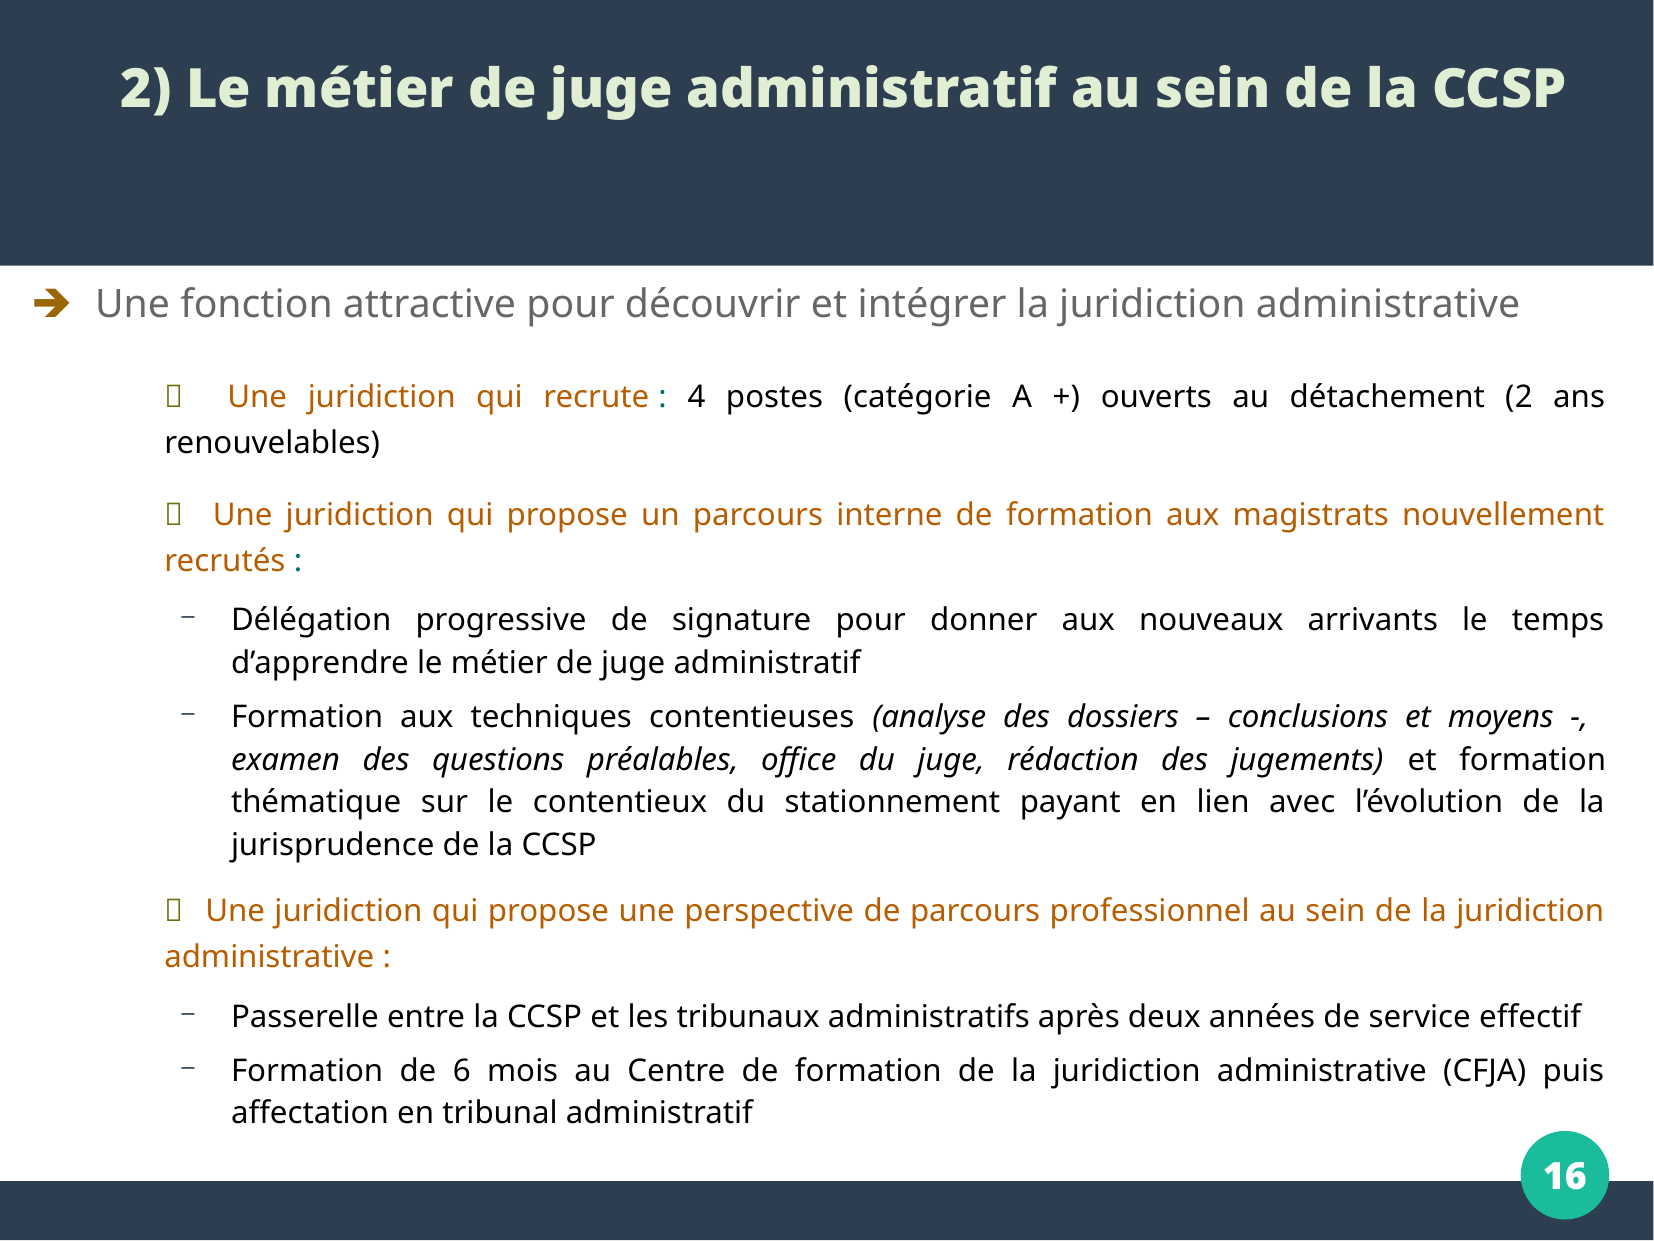

# 2) Le métier de juge administratif au sein de la CCSP
  Une fonction attractive pour découvrir et intégrer la juridiction administrative
 Une juridiction qui recrute : 4 postes (catégorie A +) ouverts au détachement (2 ans renouvelables)
 Une juridiction qui propose un parcours interne de formation aux magistrats nouvellement recrutés :
Délégation progressive de signature pour donner aux nouveaux arrivants le temps d’apprendre le métier de juge administratif
Formation aux techniques contentieuses (analyse des dossiers – conclusions et moyens -, examen des questions préalables, office du juge, rédaction des jugements) et formation thématique sur le contentieux du stationnement payant en lien avec l’évolution de la jurisprudence de la CCSP
 Une juridiction qui propose une perspective de parcours professionnel au sein de la juridiction administrative :
Passerelle entre la CCSP et les tribunaux administratifs après deux années de service effectif
Formation de 6 mois au Centre de formation de la juridiction administrative (CFJA) puis affectation en tribunal administratif
16